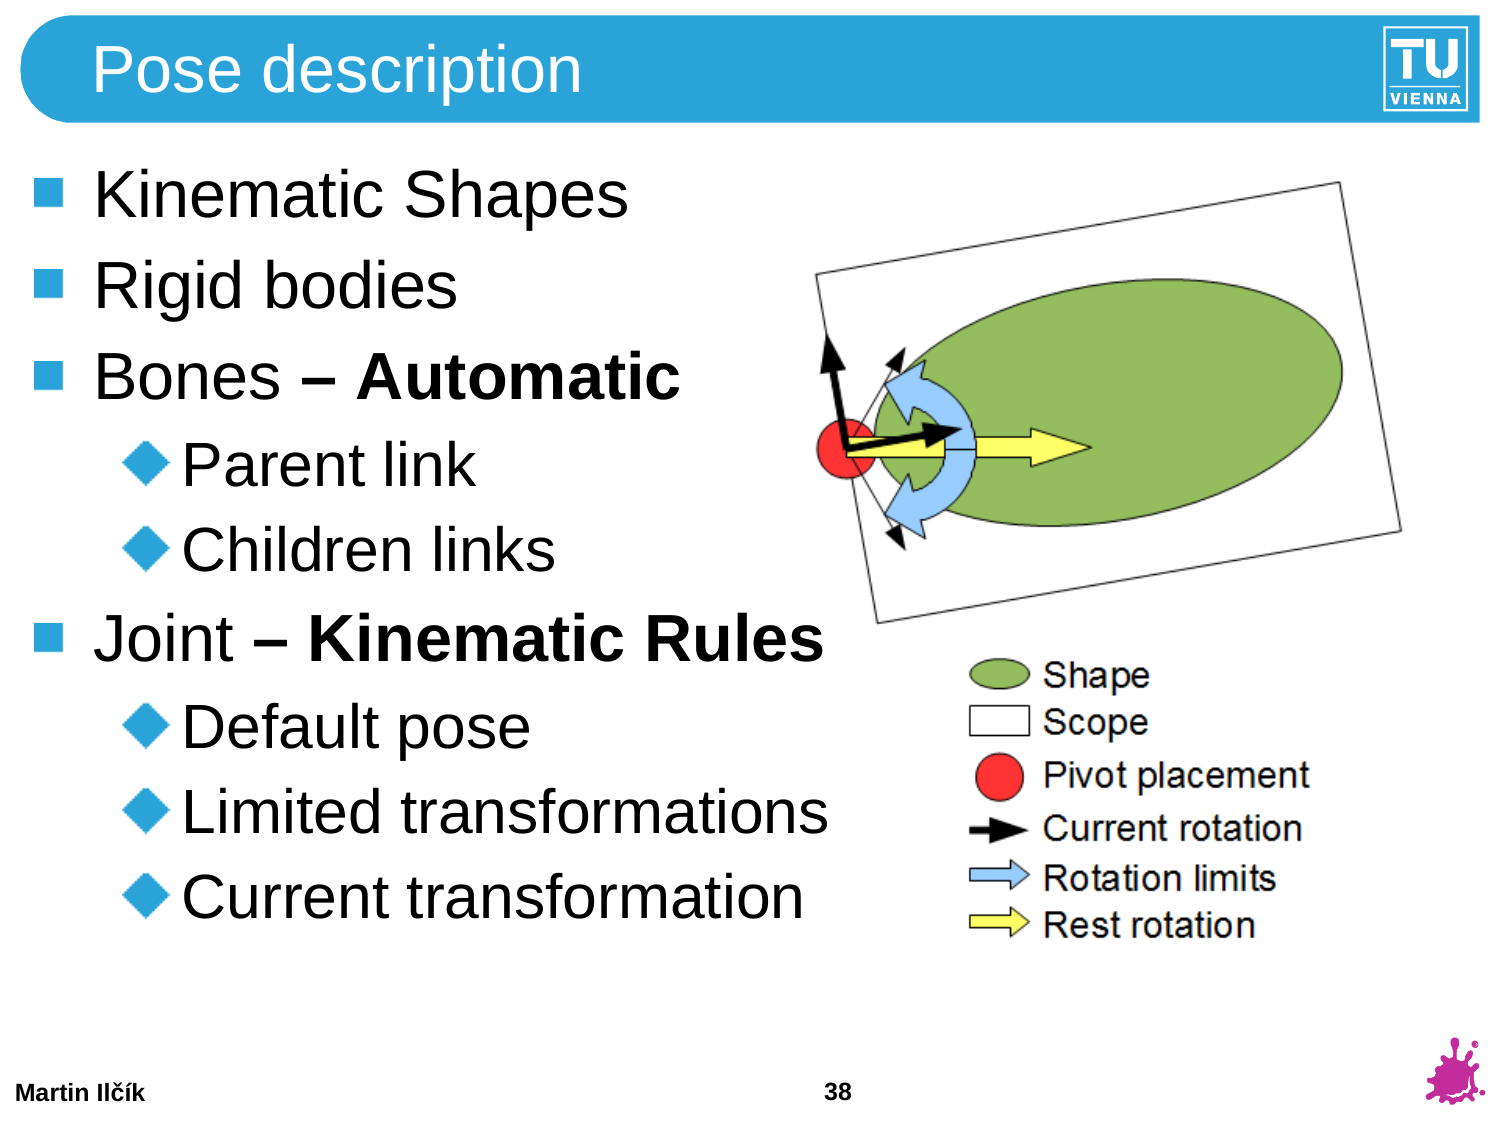

# Pose description
Kinematic Shapes
Rigid bodies
Bones – Automatic
Parent link
Children links
Joint – Kinematic Rules
Default pose
Limited transformations
Current transformation
Martin Ilčík